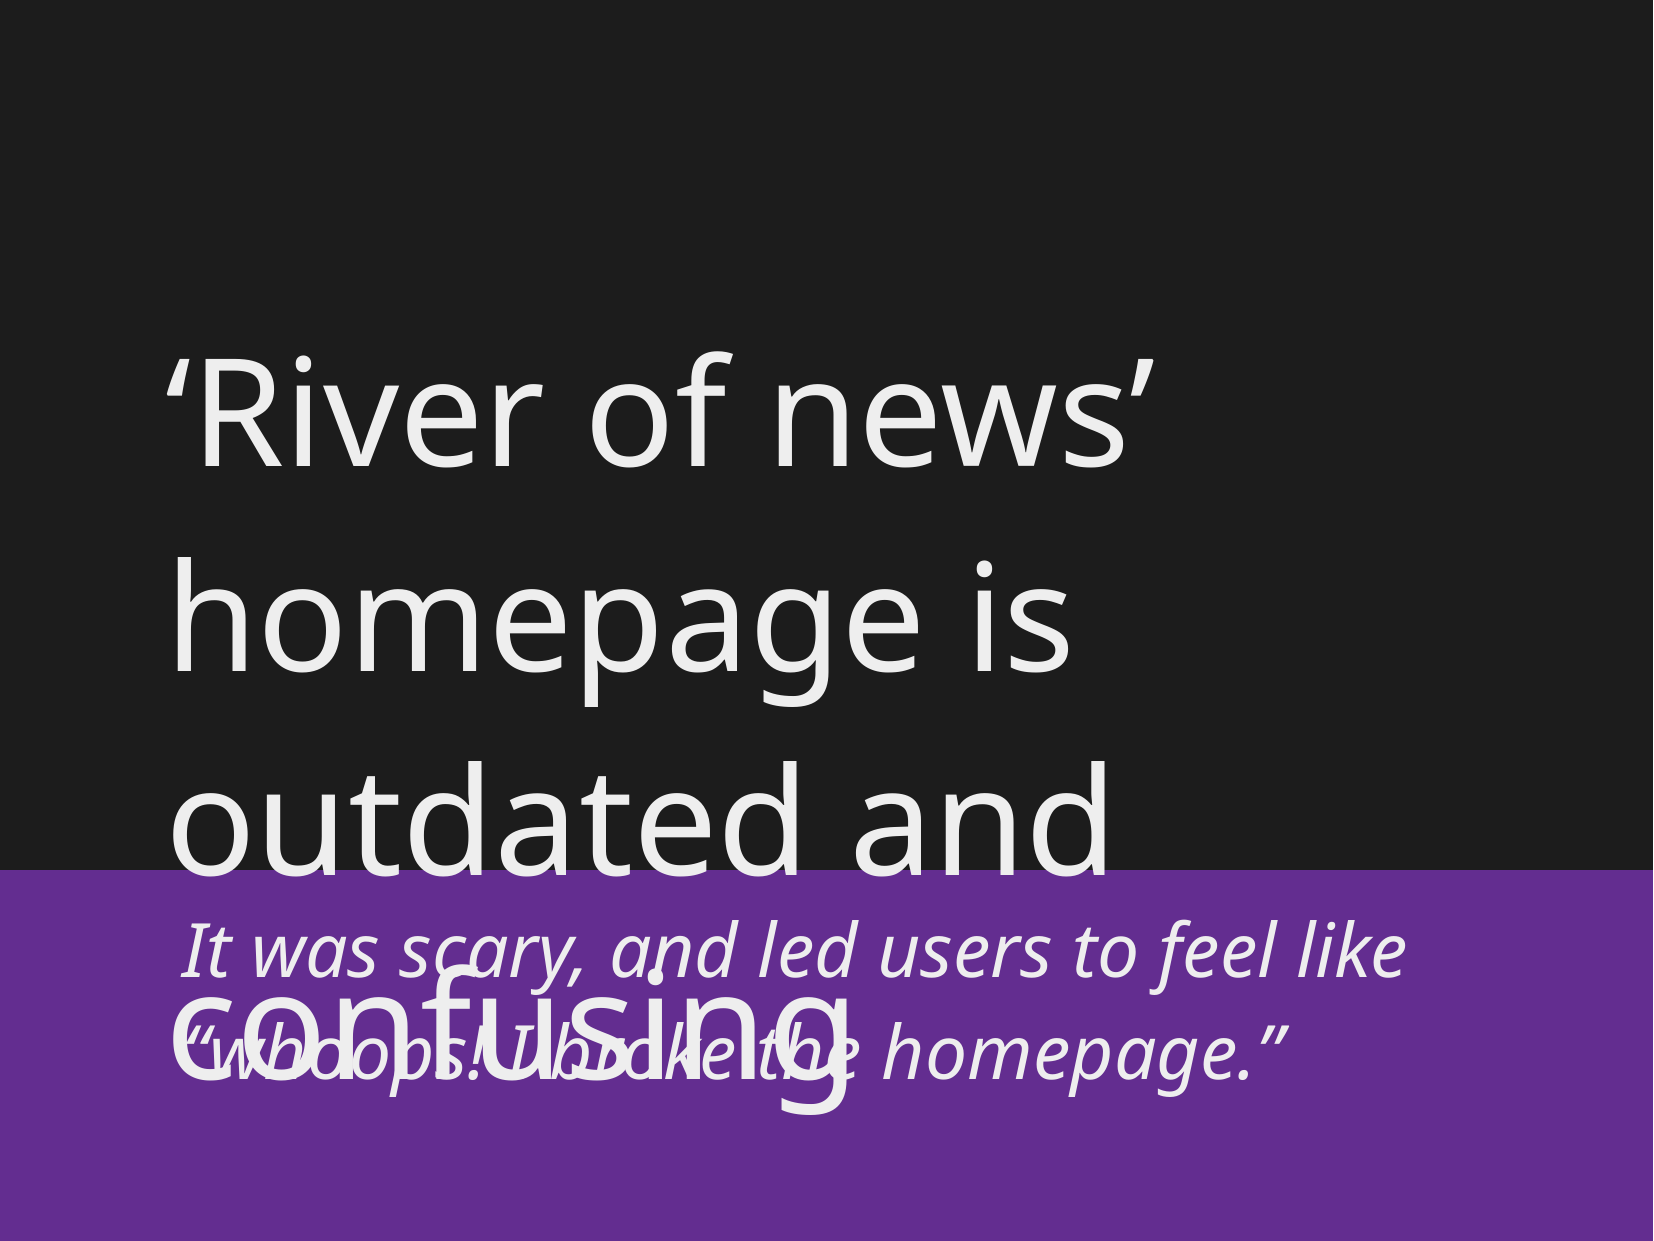

# ‘River of news’ homepage is outdated and confusing
It was scary, and led users to feel like “whoops! I broke the homepage.”